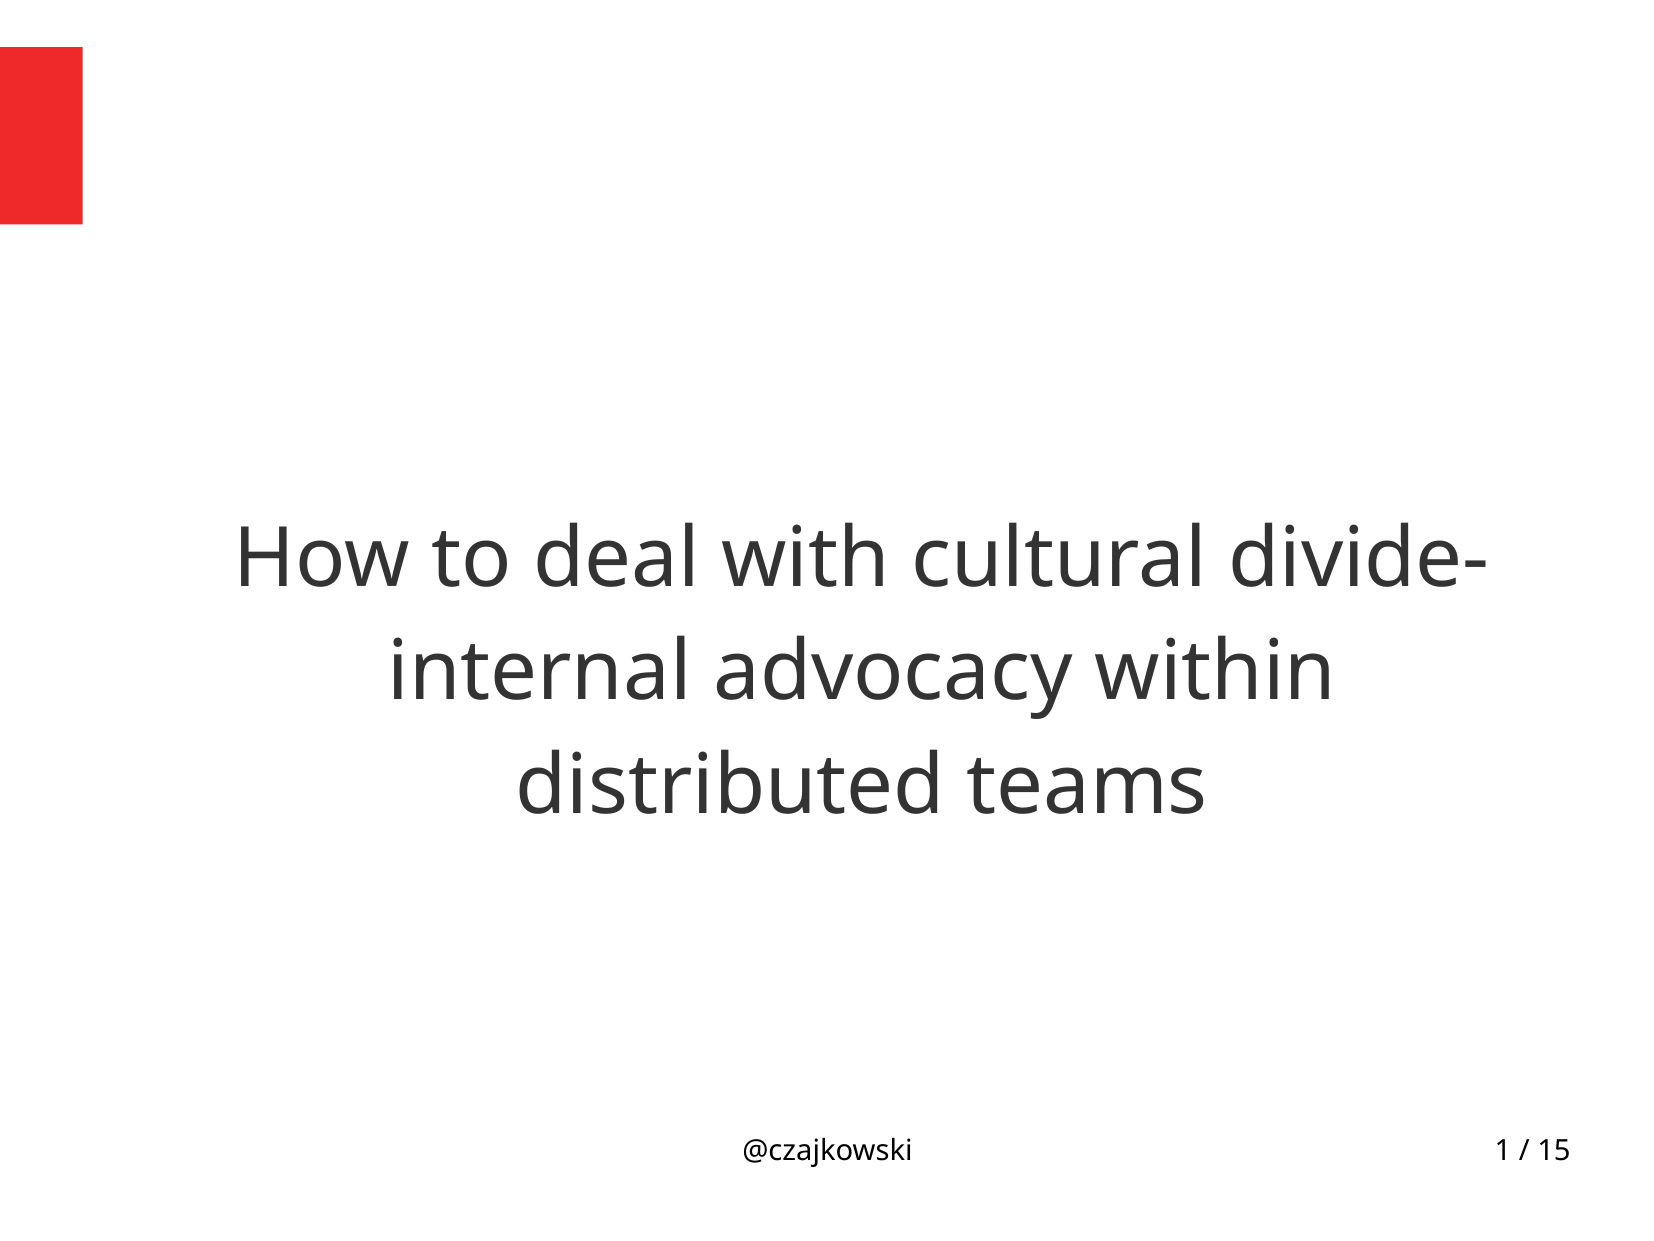

#
How to deal with cultural divide- internal advocacy within distributed teams
@czajkowski
1